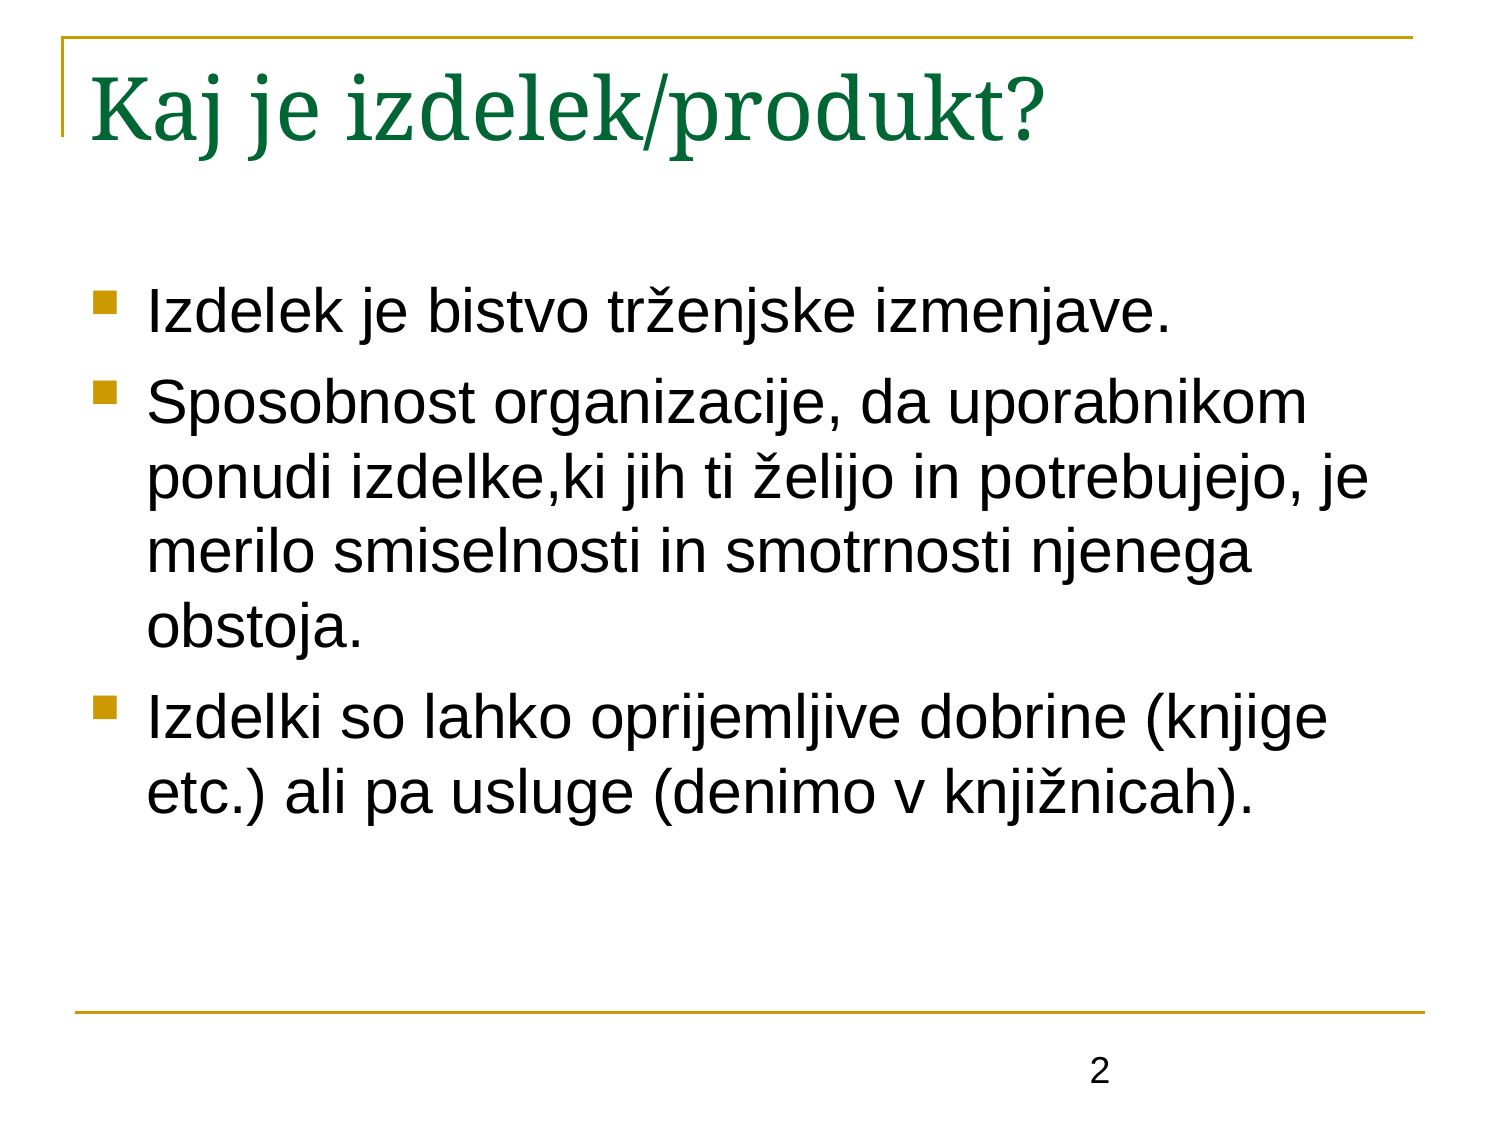

# Kaj je izdelek/produkt?
Izdelek je bistvo trženjske izmenjave.
Sposobnost organizacije, da uporabnikom ponudi izdelke,ki jih ti želijo in potrebujejo, je merilo smiselnosti in smotrnosti njenega obstoja.
Izdelki so lahko oprijemljive dobrine (knjige etc.) ali pa usluge (denimo v knjižnicah).
2